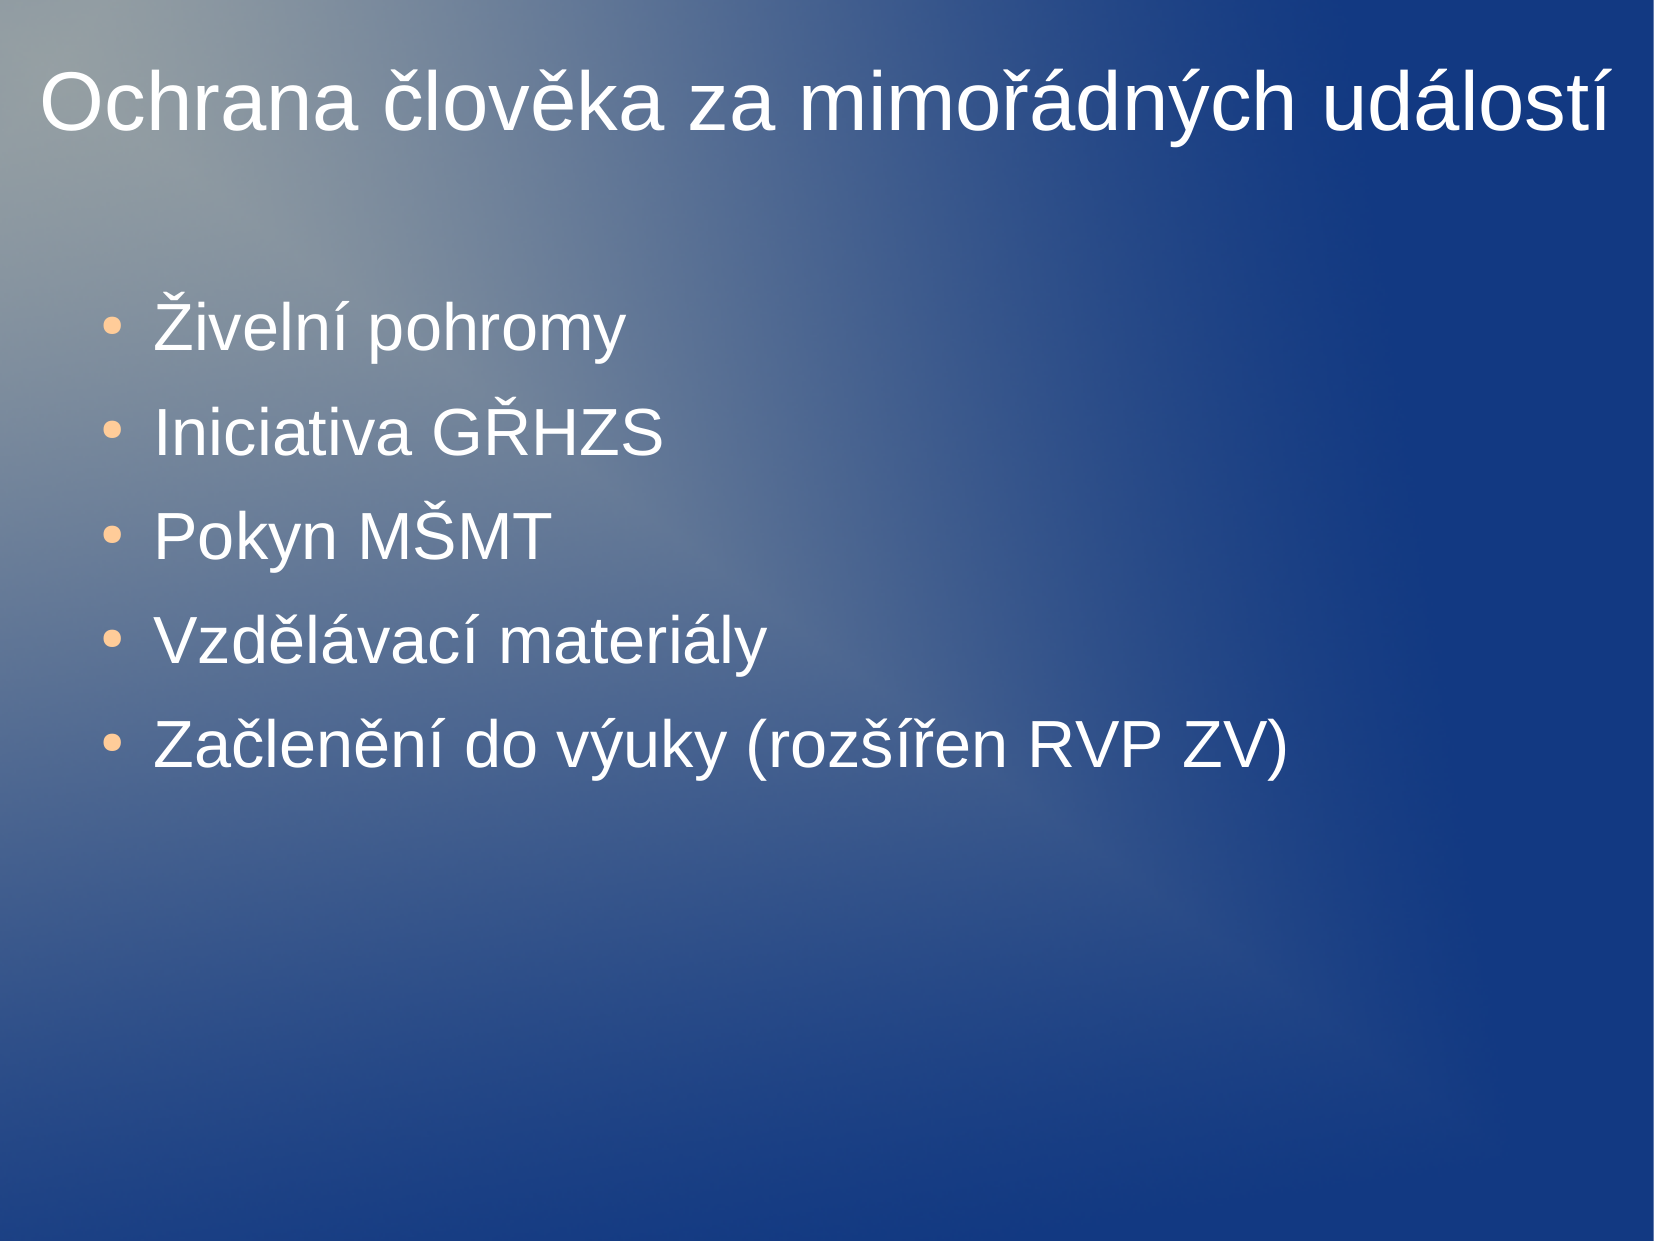

# Ochrana člověka za mimořádných událostí
Živelní pohromy
Iniciativa GŘHZS
Pokyn MŠMT
Vzdělávací materiály
Začlenění do výuky (rozšířen RVP ZV)